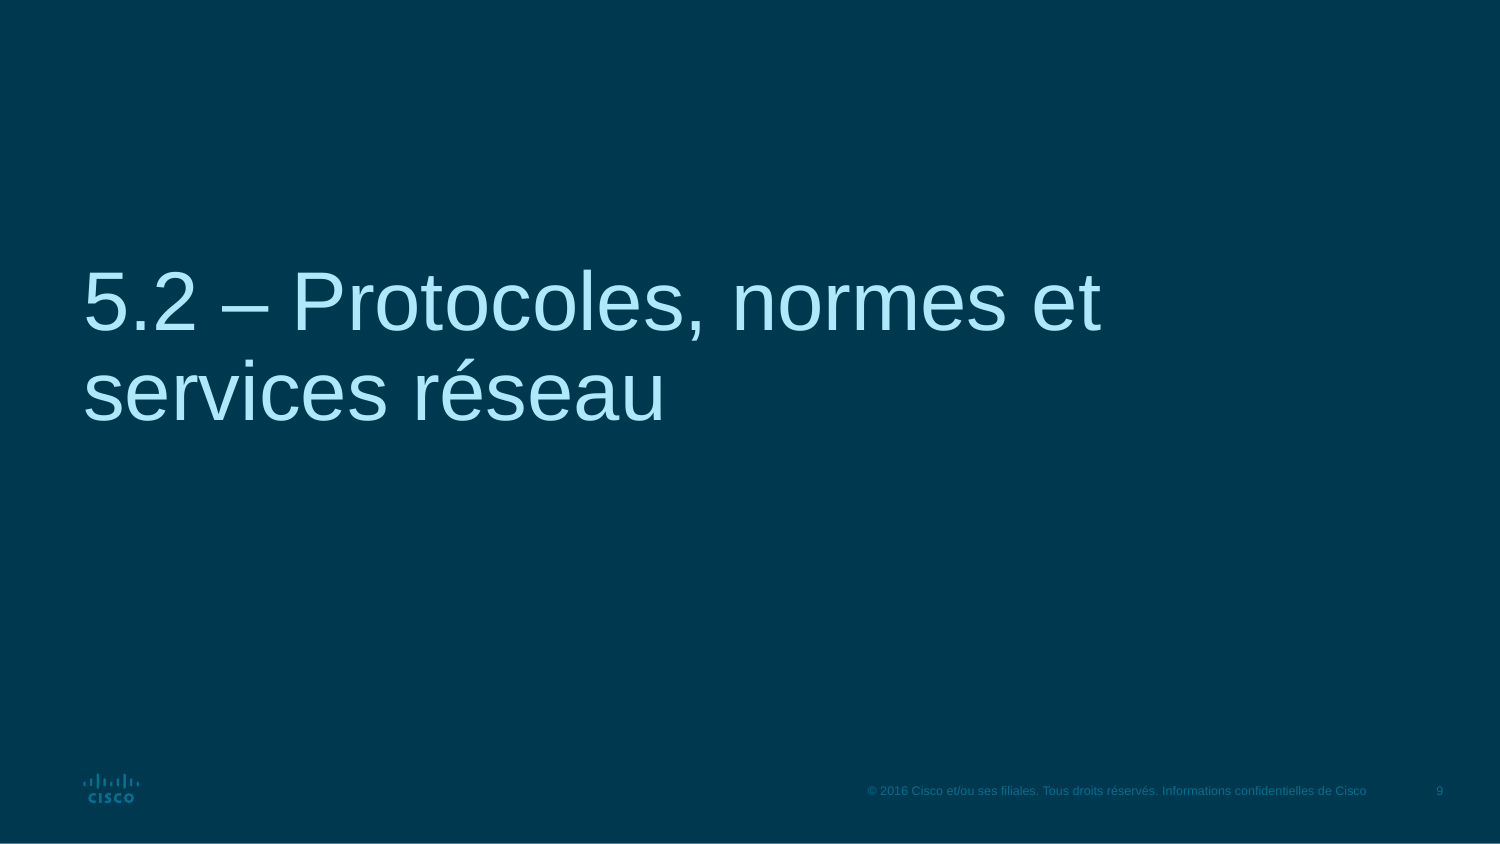

# 5.2 – Protocoles, normes et services réseau